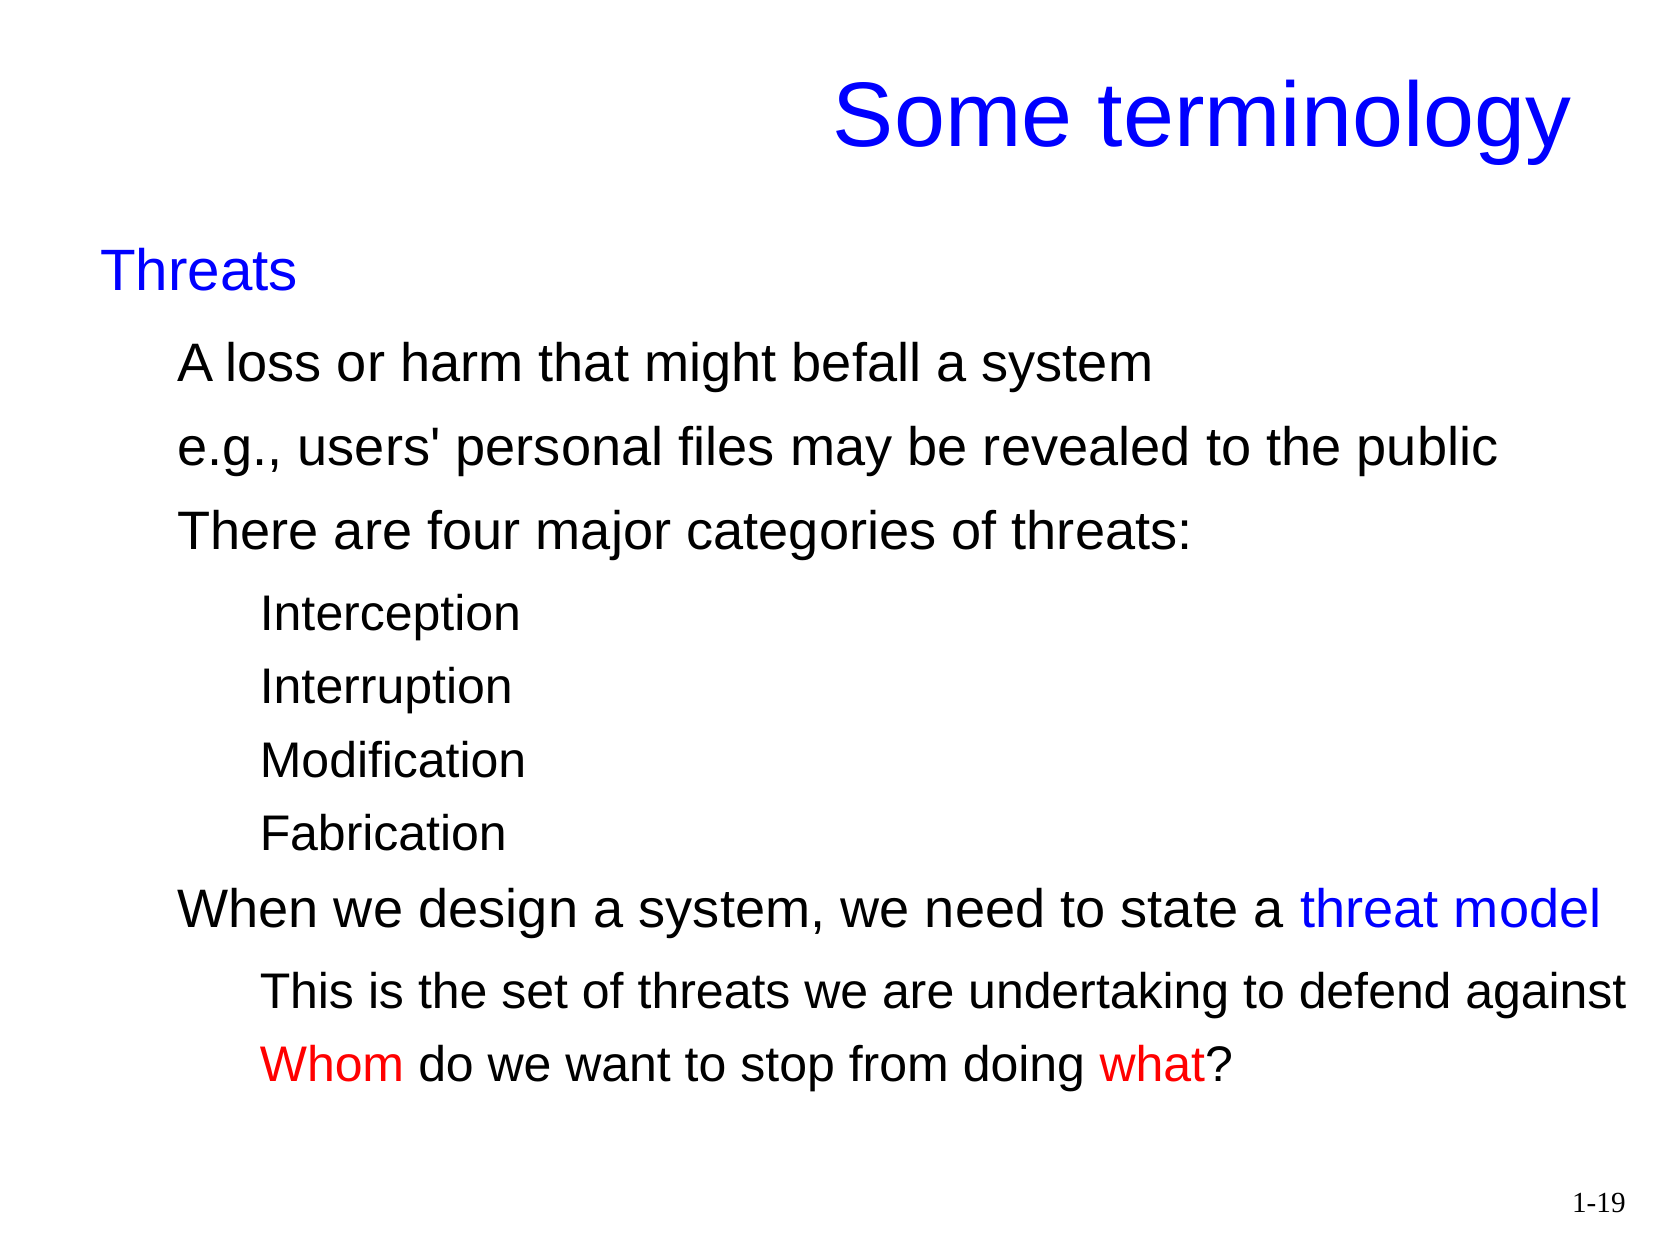

# Some terminology
Threats
A loss or harm that might befall a system
e.g., users' personal files may be revealed to the public
There are four major categories of threats:
Interception
Interruption
Modification
Fabrication
When we design a system, we need to state a threat model
This is the set of threats we are undertaking to defend against
Whom do we want to stop from doing what?